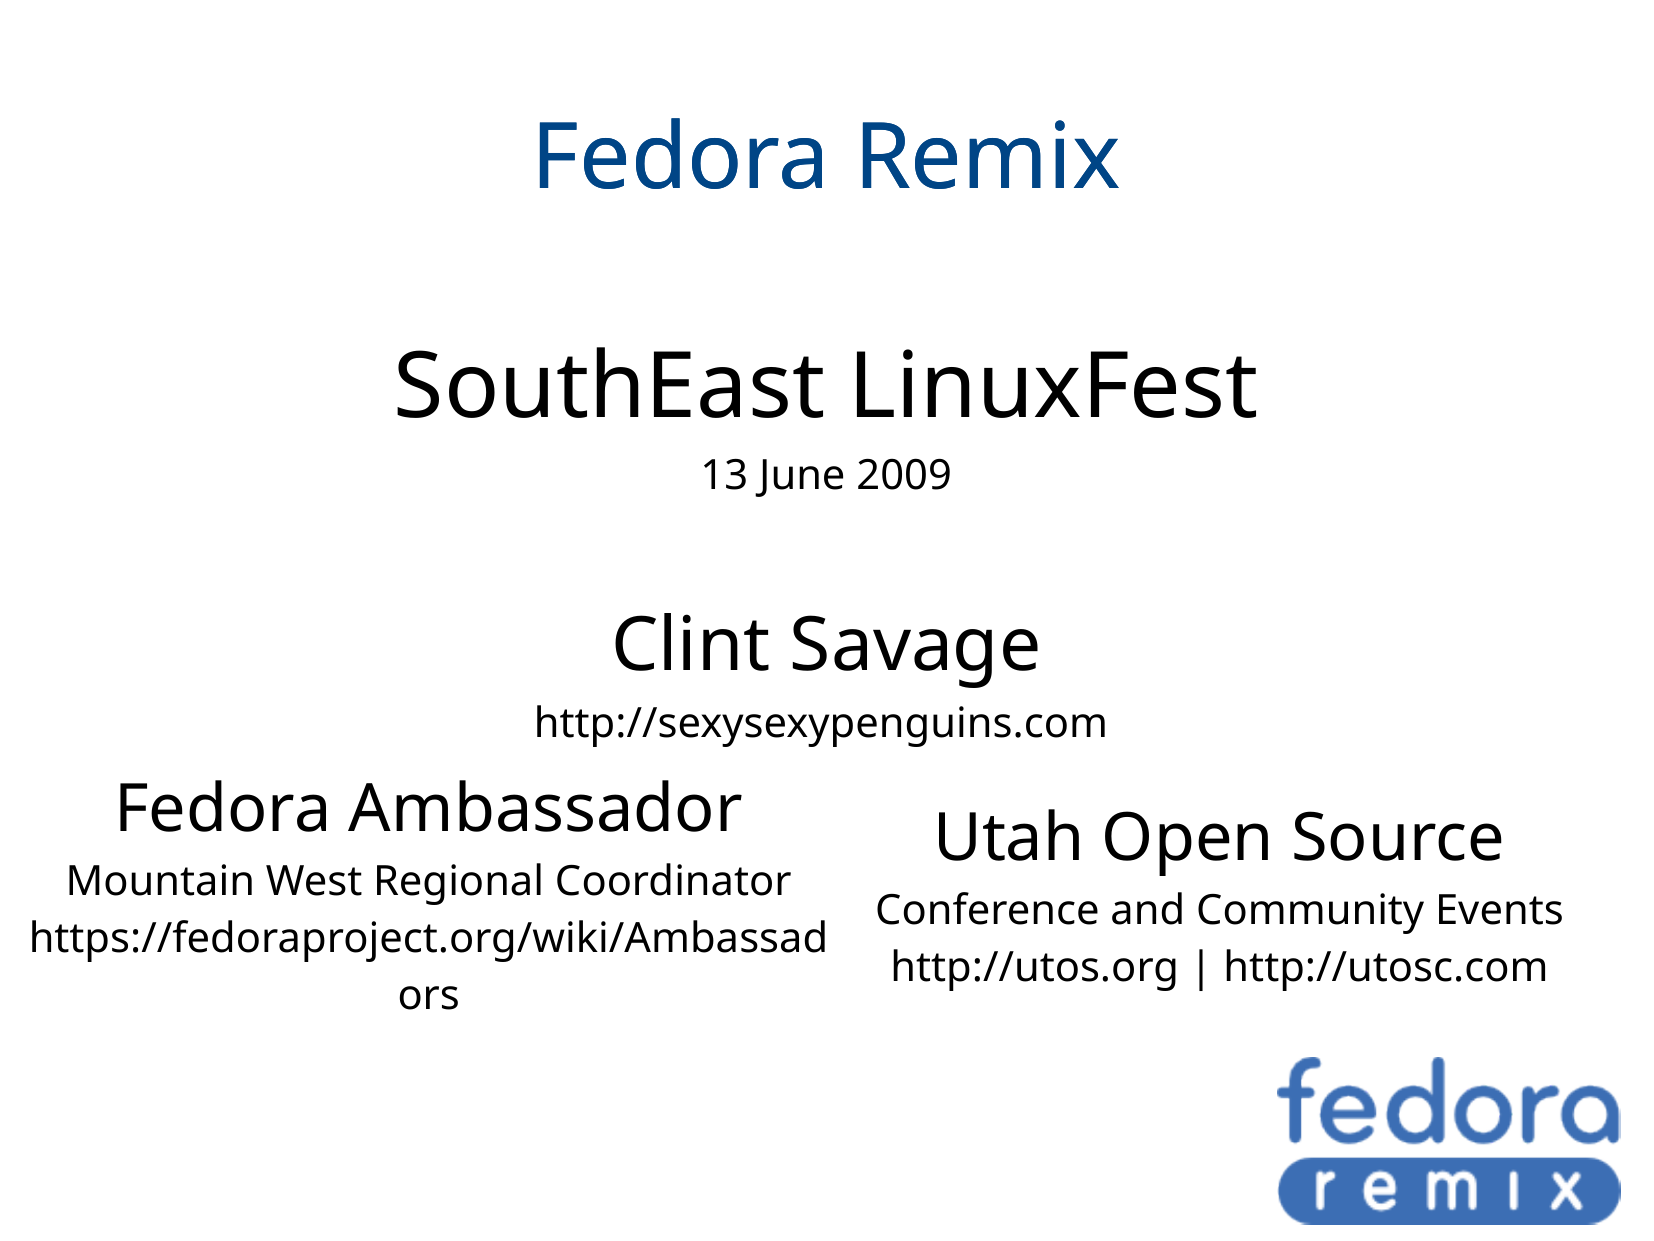

# Fedora Remix
Fedora Remix
SouthEast LinuxFest
13 June 2009
Clint Savage
http://sexysexypenguins.com
Fedora Ambassador
Mountain West Regional Coordinator
https://fedoraproject.org/wiki/Ambassadors
Utah Open Source
Conference and Community Events
http://utos.org | http://utosc.com